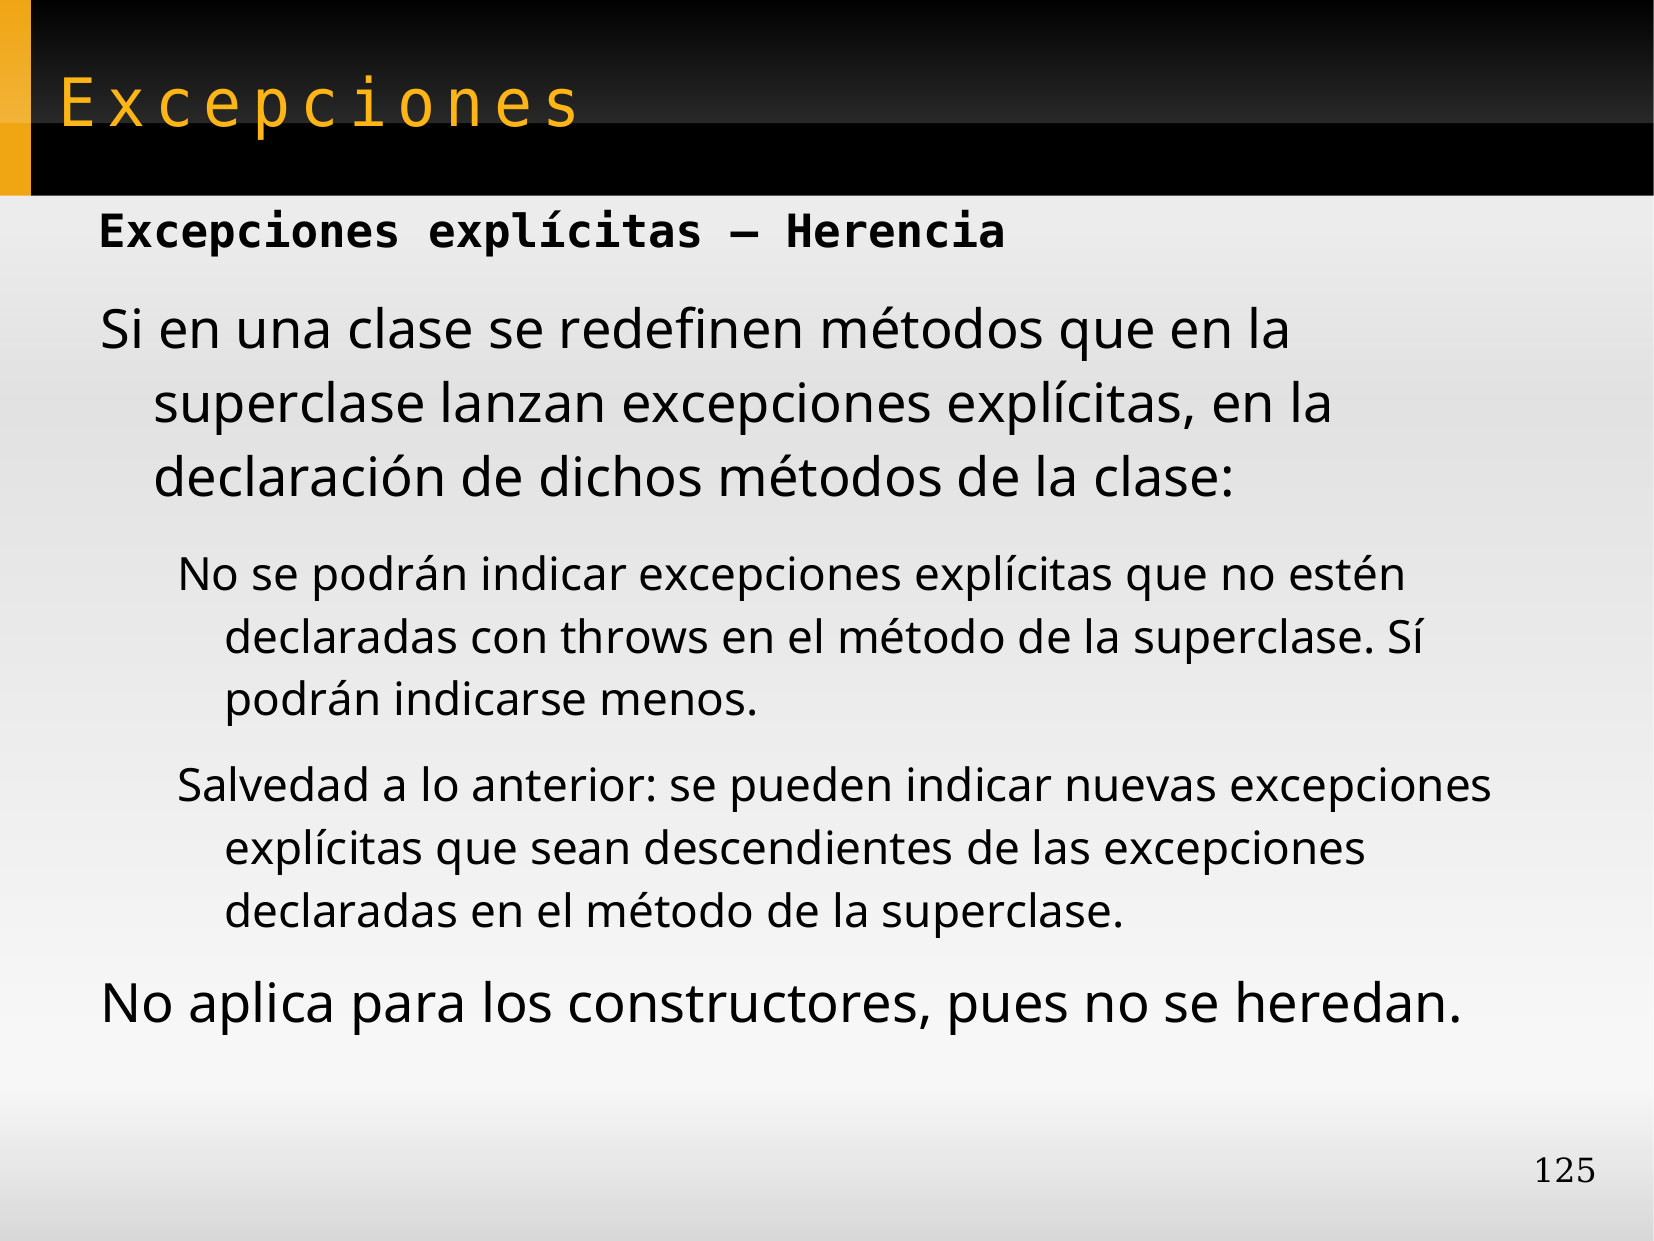

# Excepciones
Excepciones explícitas – Herencia
Si en una clase se redefinen métodos que en la superclase lanzan excepciones explícitas, en la declaración de dichos métodos de la clase:
No se podrán indicar excepciones explícitas que no estén declaradas con throws en el método de la superclase. Sí podrán indicarse menos.
Salvedad a lo anterior: se pueden indicar nuevas excepciones explícitas que sean descendientes de las excepciones declaradas en el método de la superclase.
No aplica para los constructores, pues no se heredan.
125